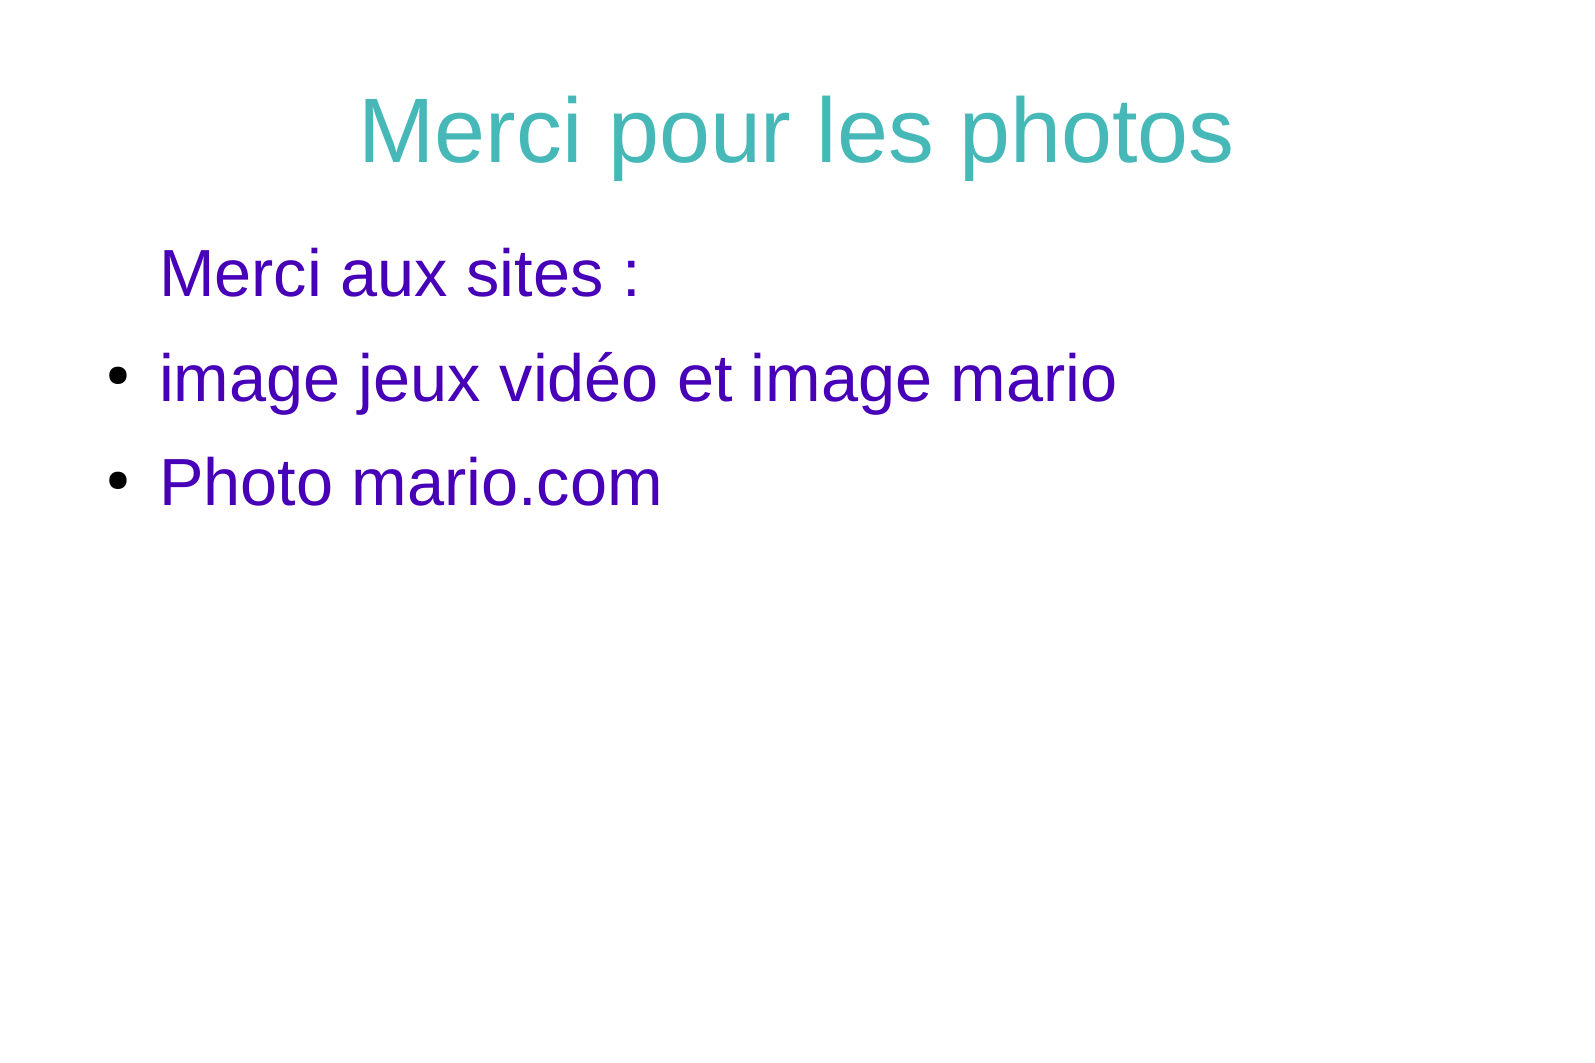

# Merci pour les photos
Merci aux sites :
image jeux vidéo et image mario
Photo mario.com